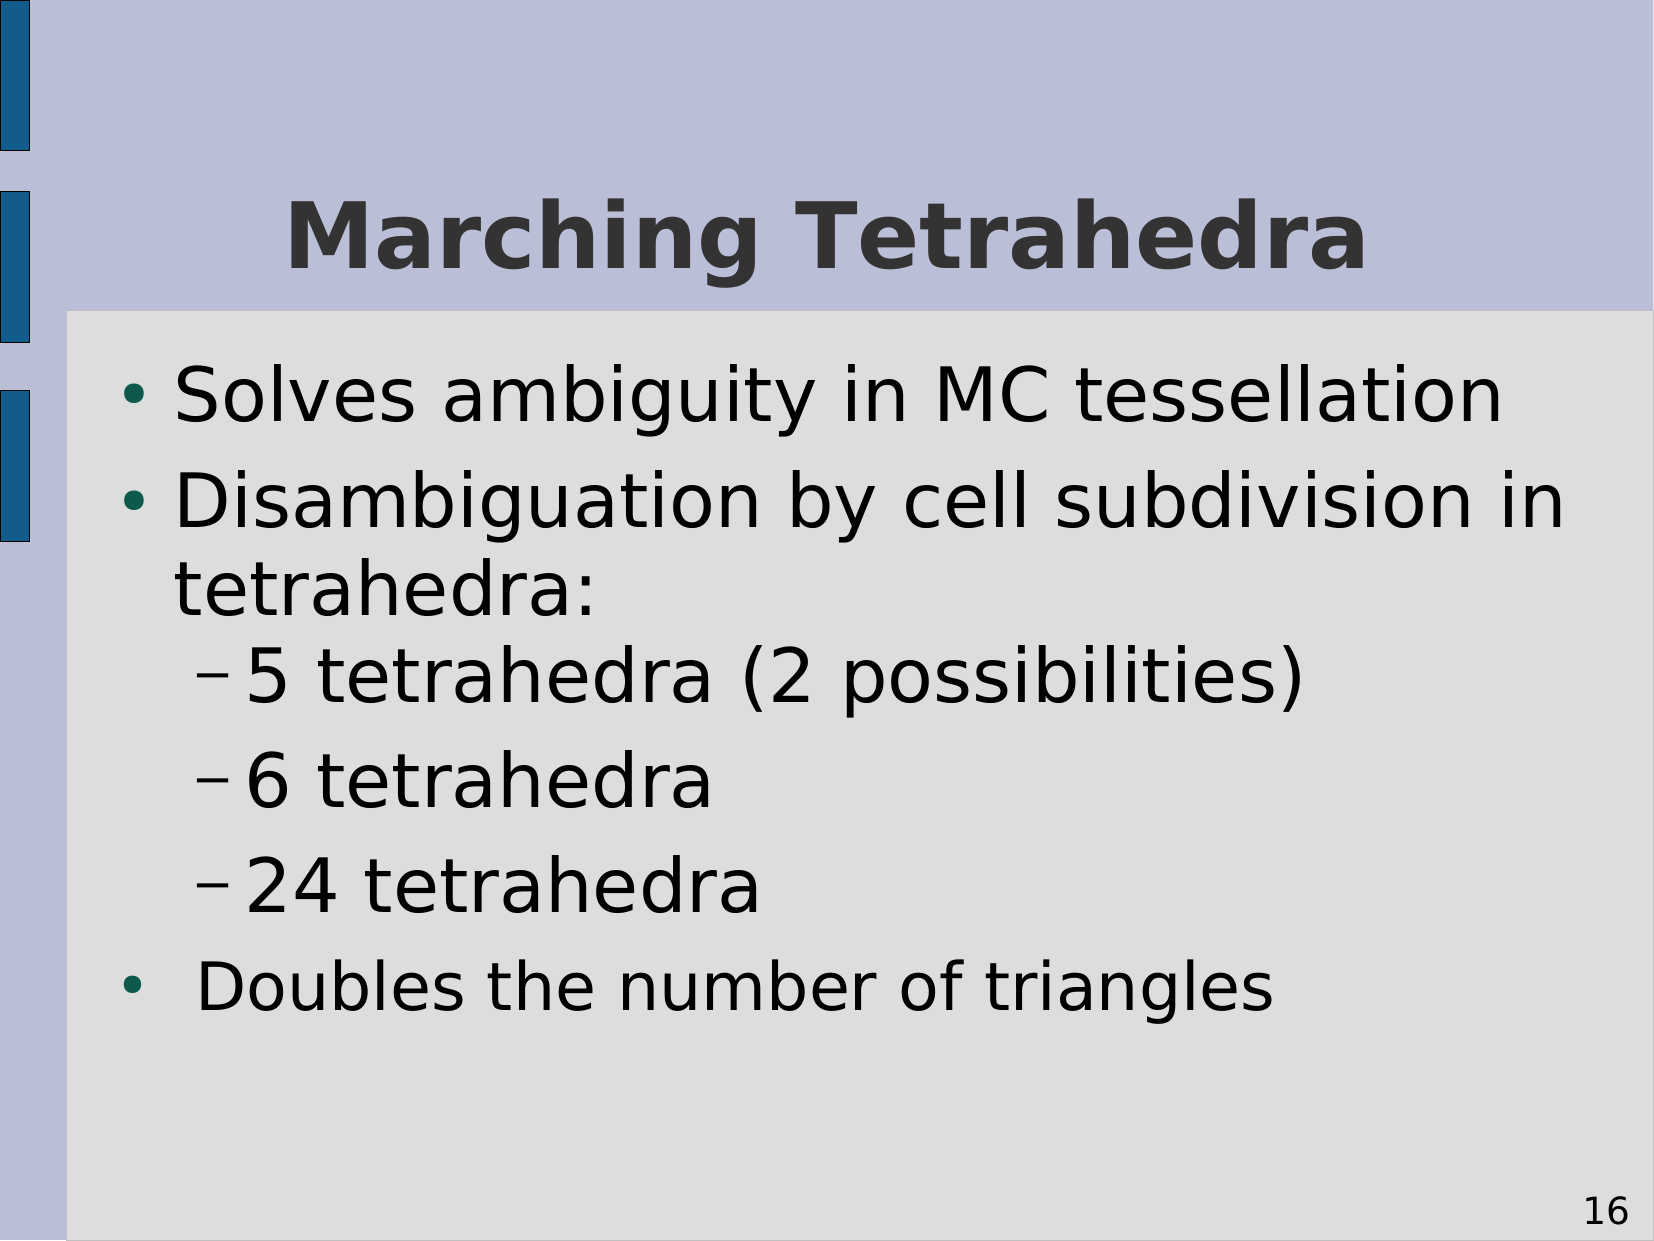

# Marching Tetrahedra
Solves ambiguity in MC tessellation
Disambiguation by cell subdivision in tetrahedra:
5 tetrahedra (2 possibilities)
6 tetrahedra
24 tetrahedra
 Doubles the number of triangles